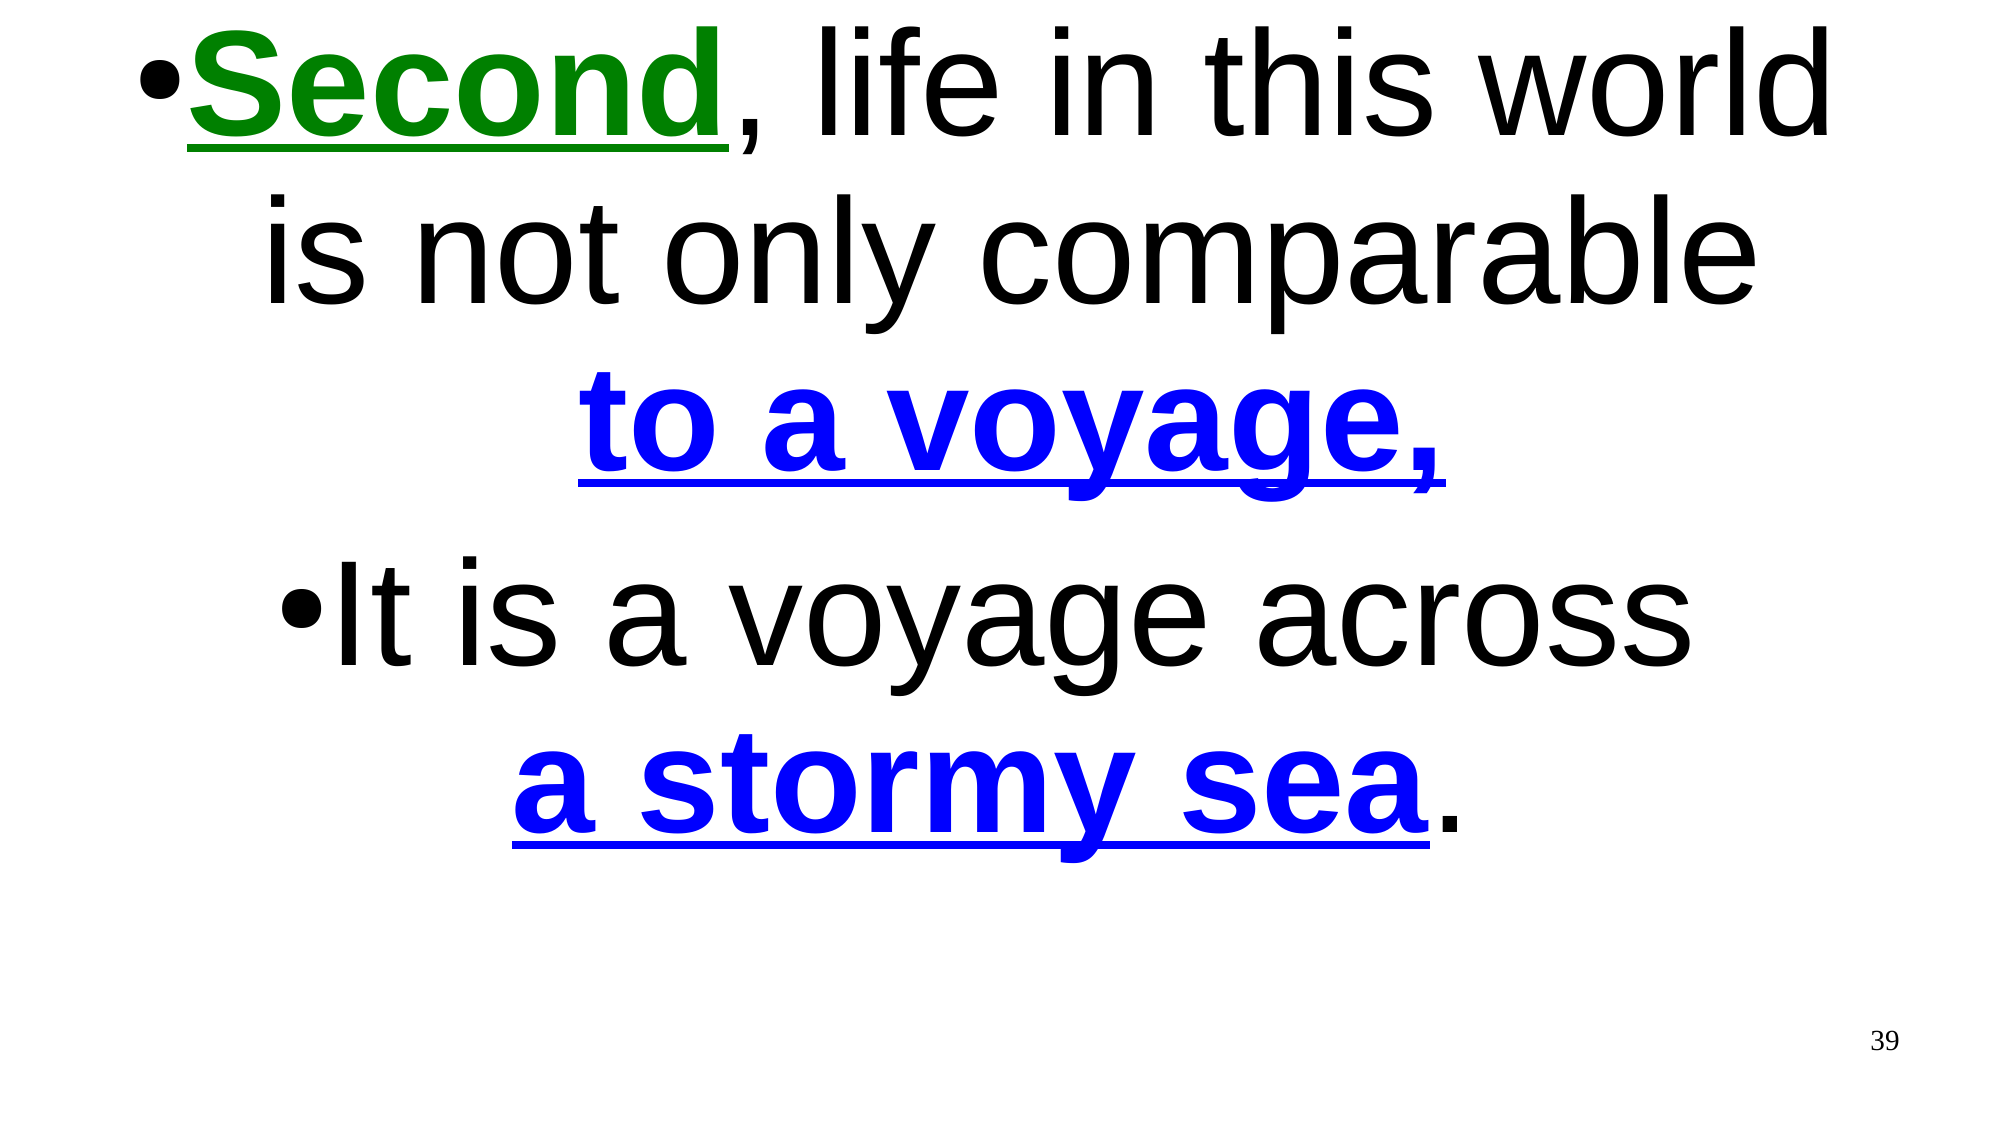

# Second, life in this world is not only comparable to a voyage,
It is a voyage across
a stormy sea.
39